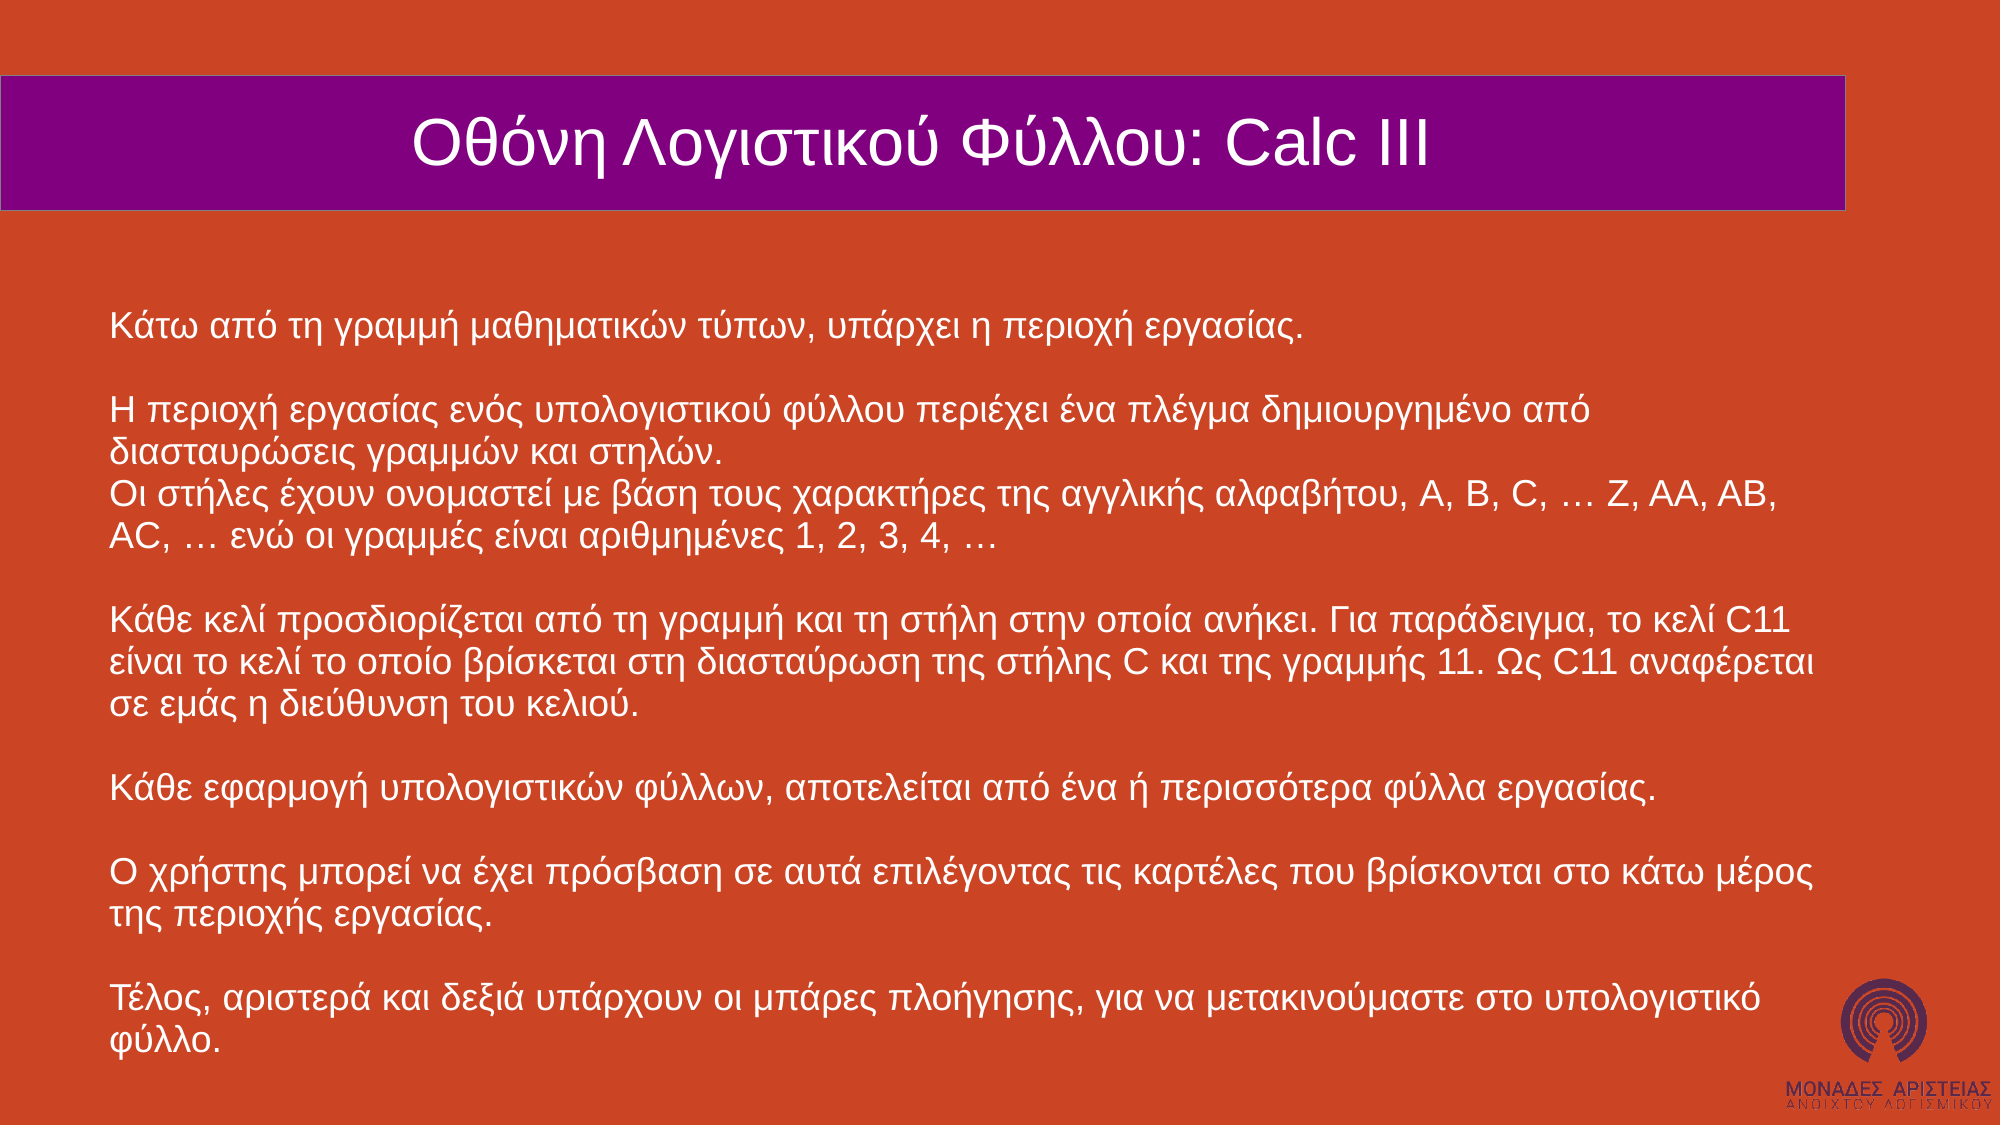

Οθόνη Λογιστικού Φύλλου: Calc ΙΙΙ
Κάτω από τη γραμμή μαθηματικών τύπων, υπάρχει η περιοχή εργασίας.
Η περιοχή εργασίας ενός υπολογιστικού φύλλου περιέχει ένα πλέγμα δημιουργημένο από διασταυρώσεις γραμμών και στηλών.
Οι στήλες έχουν ονομαστεί με βάση τους χαρακτήρες της αγγλικής αλφαβήτου, A, B, C, … Z, AA, AB, AC, … ενώ οι γραμμές είναι αριθμημένες 1, 2, 3, 4, …
Κάθε κελί προσδιορίζεται από τη γραμμή και τη στήλη στην οποία ανήκει. Για παράδειγμα, το κελί C11 είναι το κελί το οποίο βρίσκεται στη διασταύρωση της στήλης C και της γραμμής 11. Ως C11 αναφέρεται σε εμάς η διεύθυνση του κελιού.
Κάθε εφαρμογή υπολογιστικών φύλλων, αποτελείται από ένα ή περισσότερα φύλλα εργασίας.
Ο χρήστης μπορεί να έχει πρόσβαση σε αυτά επιλέγοντας τις καρτέλες που βρίσκονται στο κάτω μέρος της περιοχής εργασίας.
Τέλος, αριστερά και δεξιά υπάρχουν οι μπάρες πλοήγησης, για να μετακινούμαστε στο υπολογιστικό φύλλο.